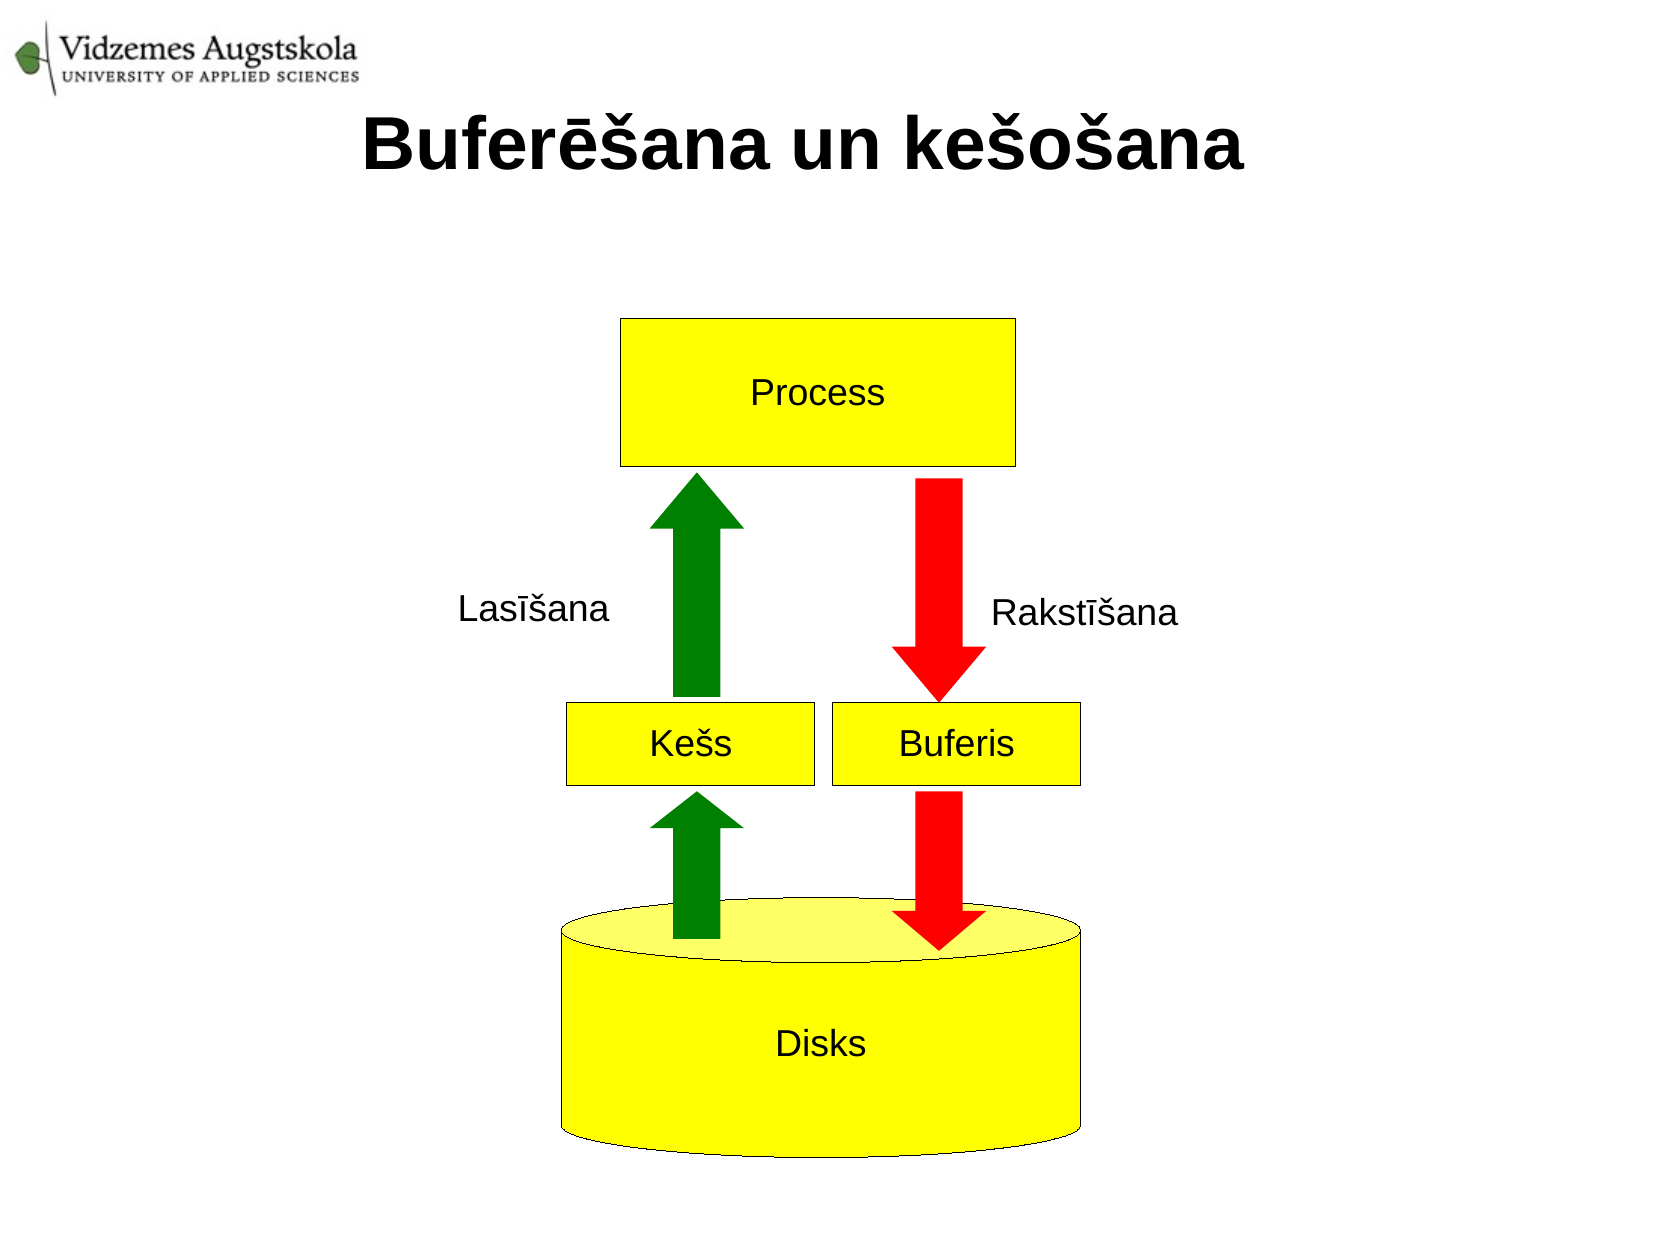

# Buferēšana un kešošana
Process
Lasīšana
Rakstīšana
Kešs
Buferis
Disks